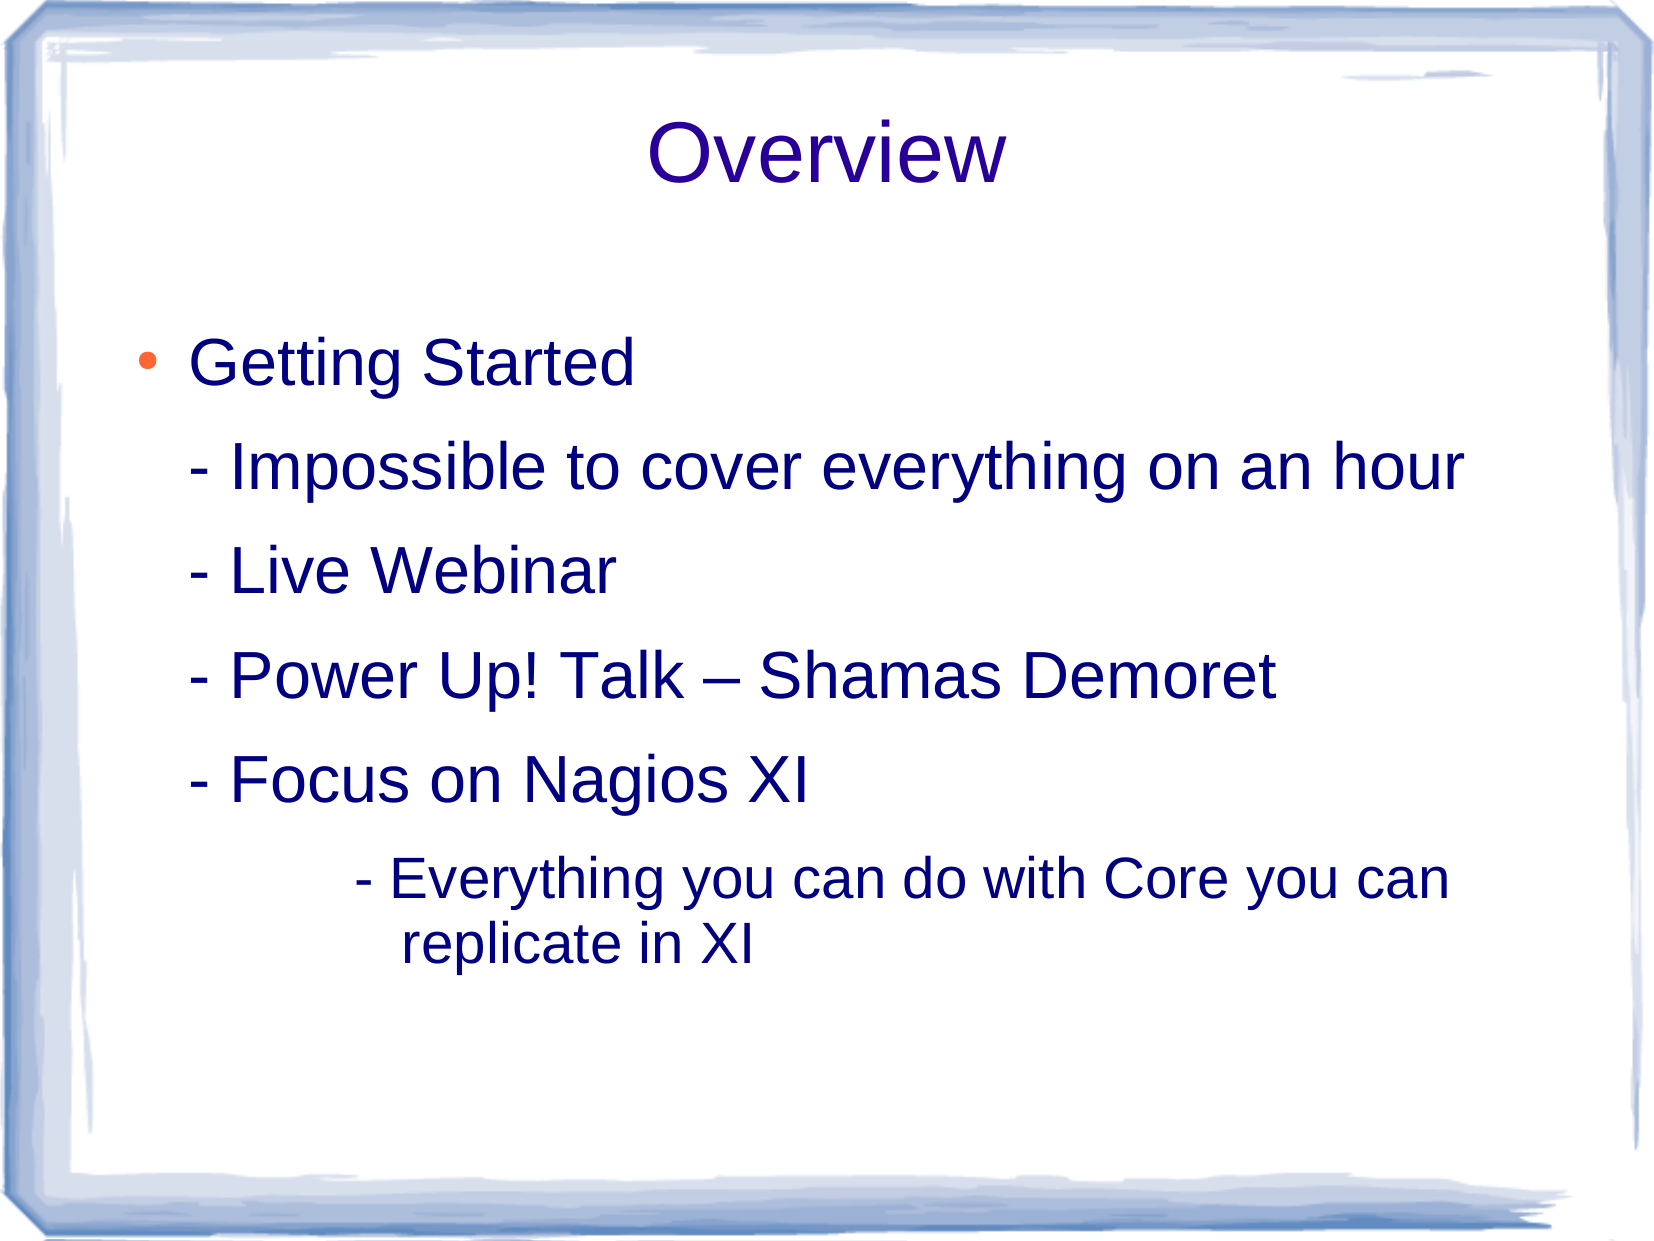

# Overview
Getting Started
- Impossible to cover everything on an hour
- Live Webinar
- Power Up! Talk – Shamas Demoret
- Focus on Nagios XI
- Everything you can do with Core you can replicate in XI